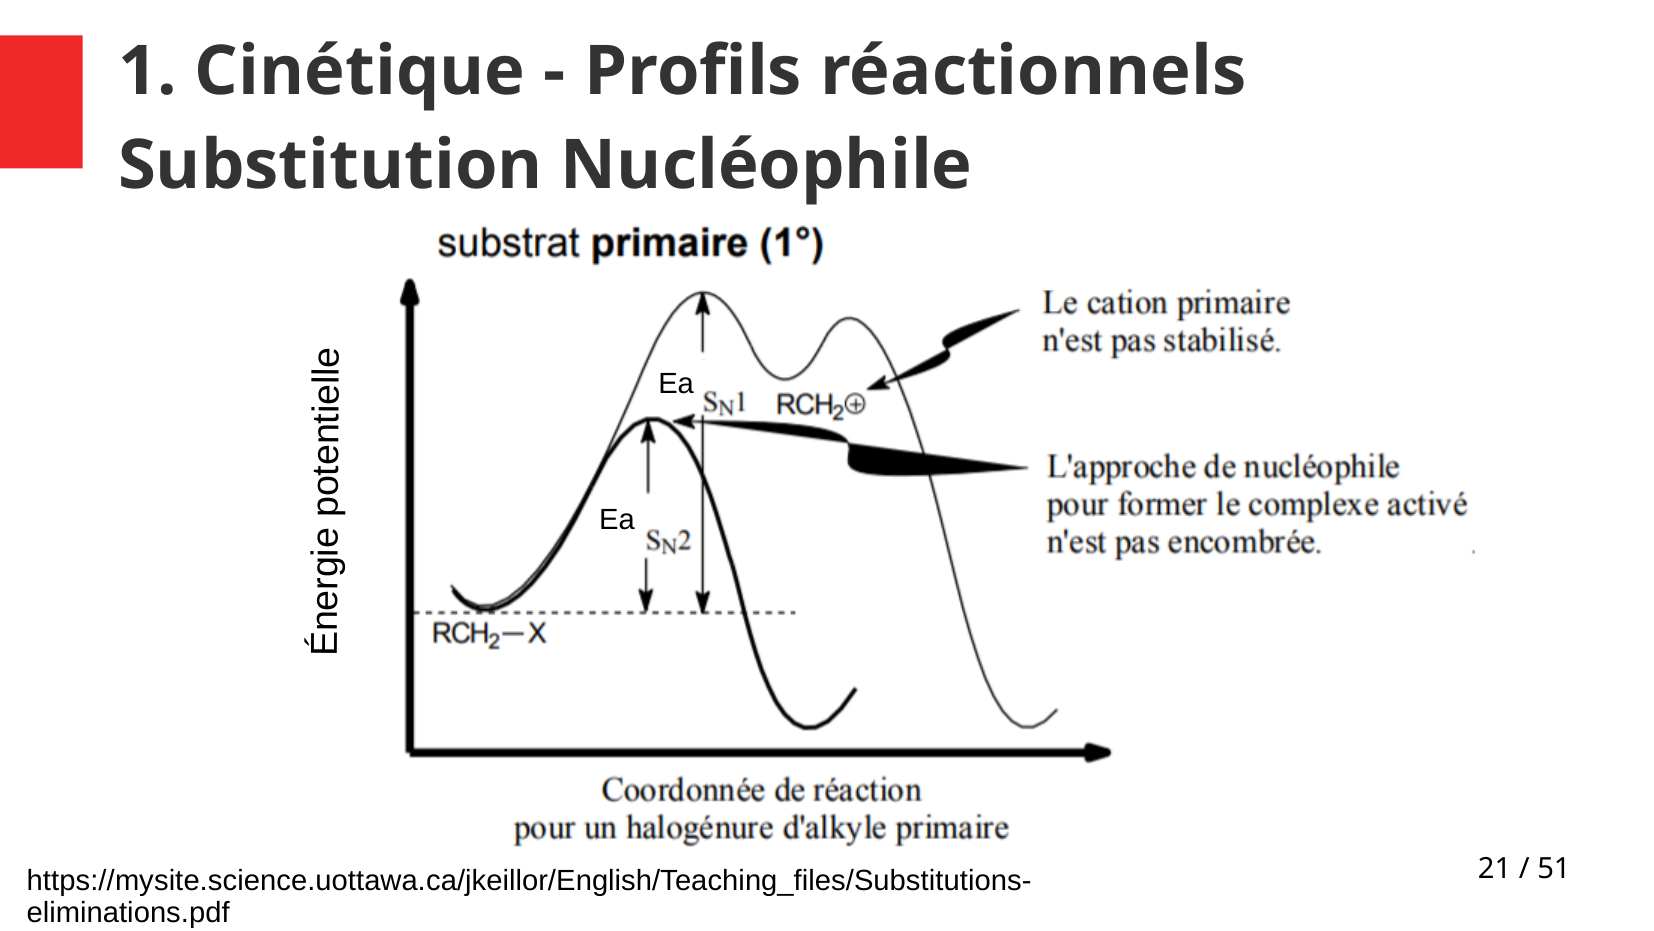

# 1. Cinétique - Profils réactionnels Substitution Nucléophile
Ea
Énergie potentielle
Ea
21
https://mysite.science.uottawa.ca/jkeillor/English/Teaching_files/Substitutions-eliminations.pdf